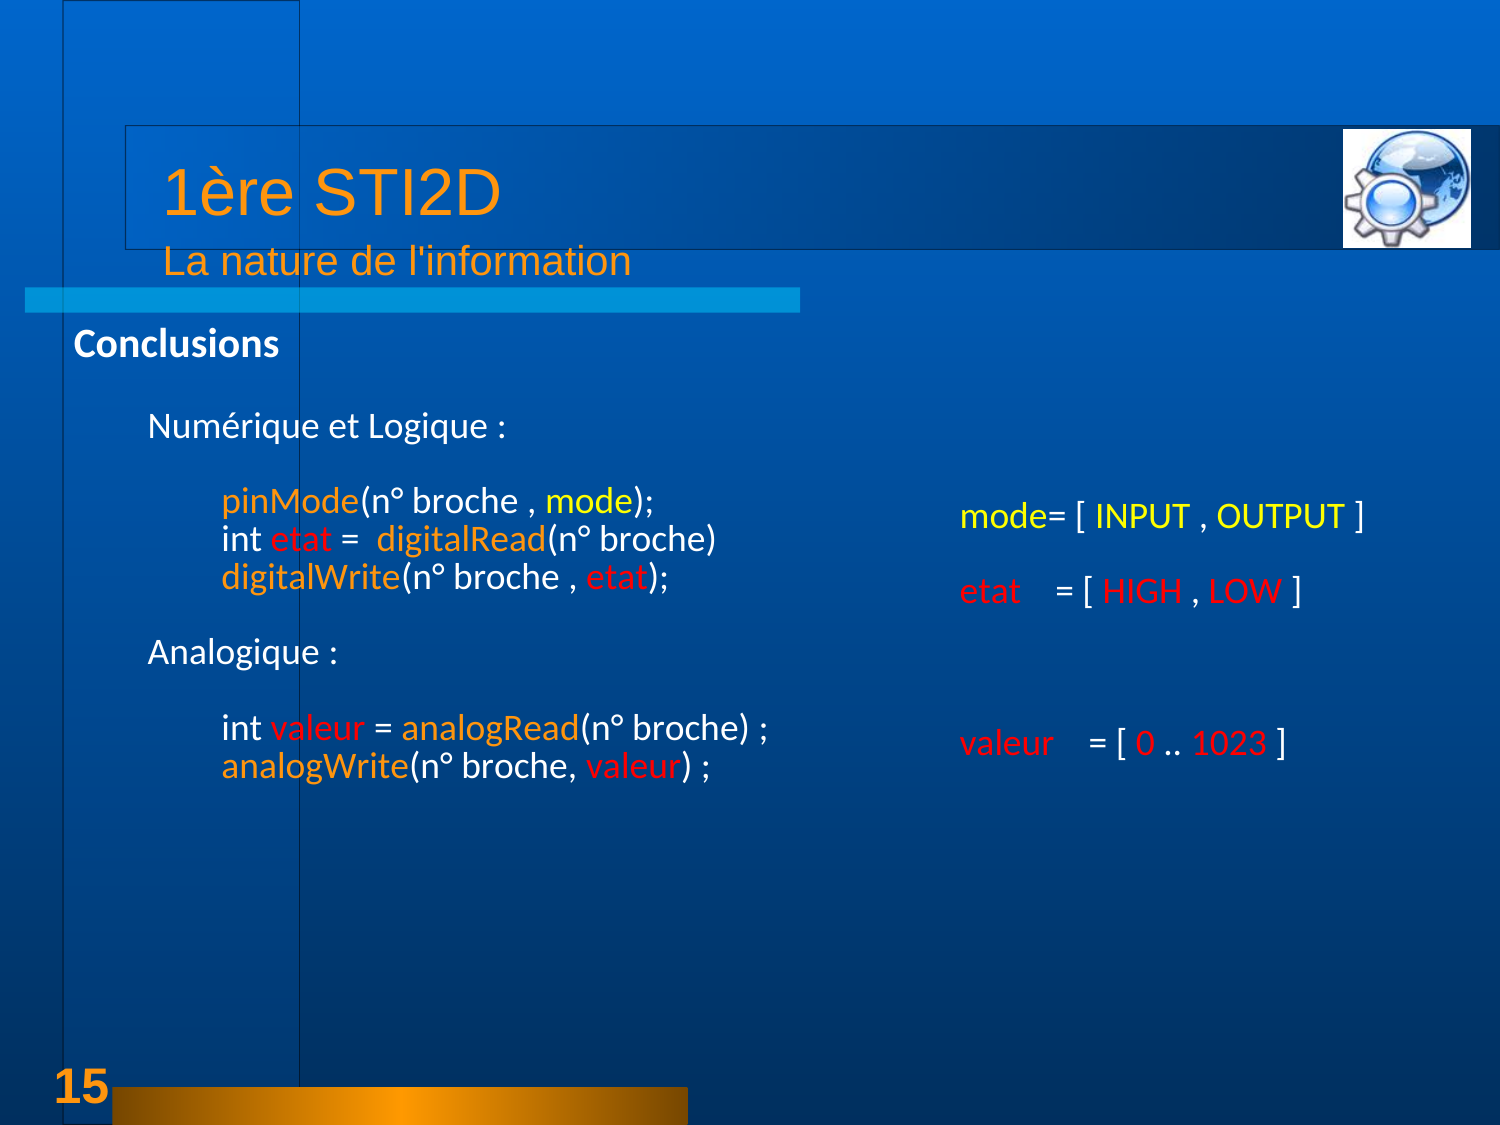

Conclusions
	Numérique et Logique :
 		pinMode(n° broche , mode);
		int etat = digitalRead(n° broche)
		digitalWrite(n° broche , etat);
	Analogique :
		int valeur = analogRead(n° broche) ;
		analogWrite(n° broche, valeur) ;
 		mode= [ INPUT , OUTPUT ]
		etat  = [ HIGH , LOW ]
		valeur  = [ 0 .. 1023 ]